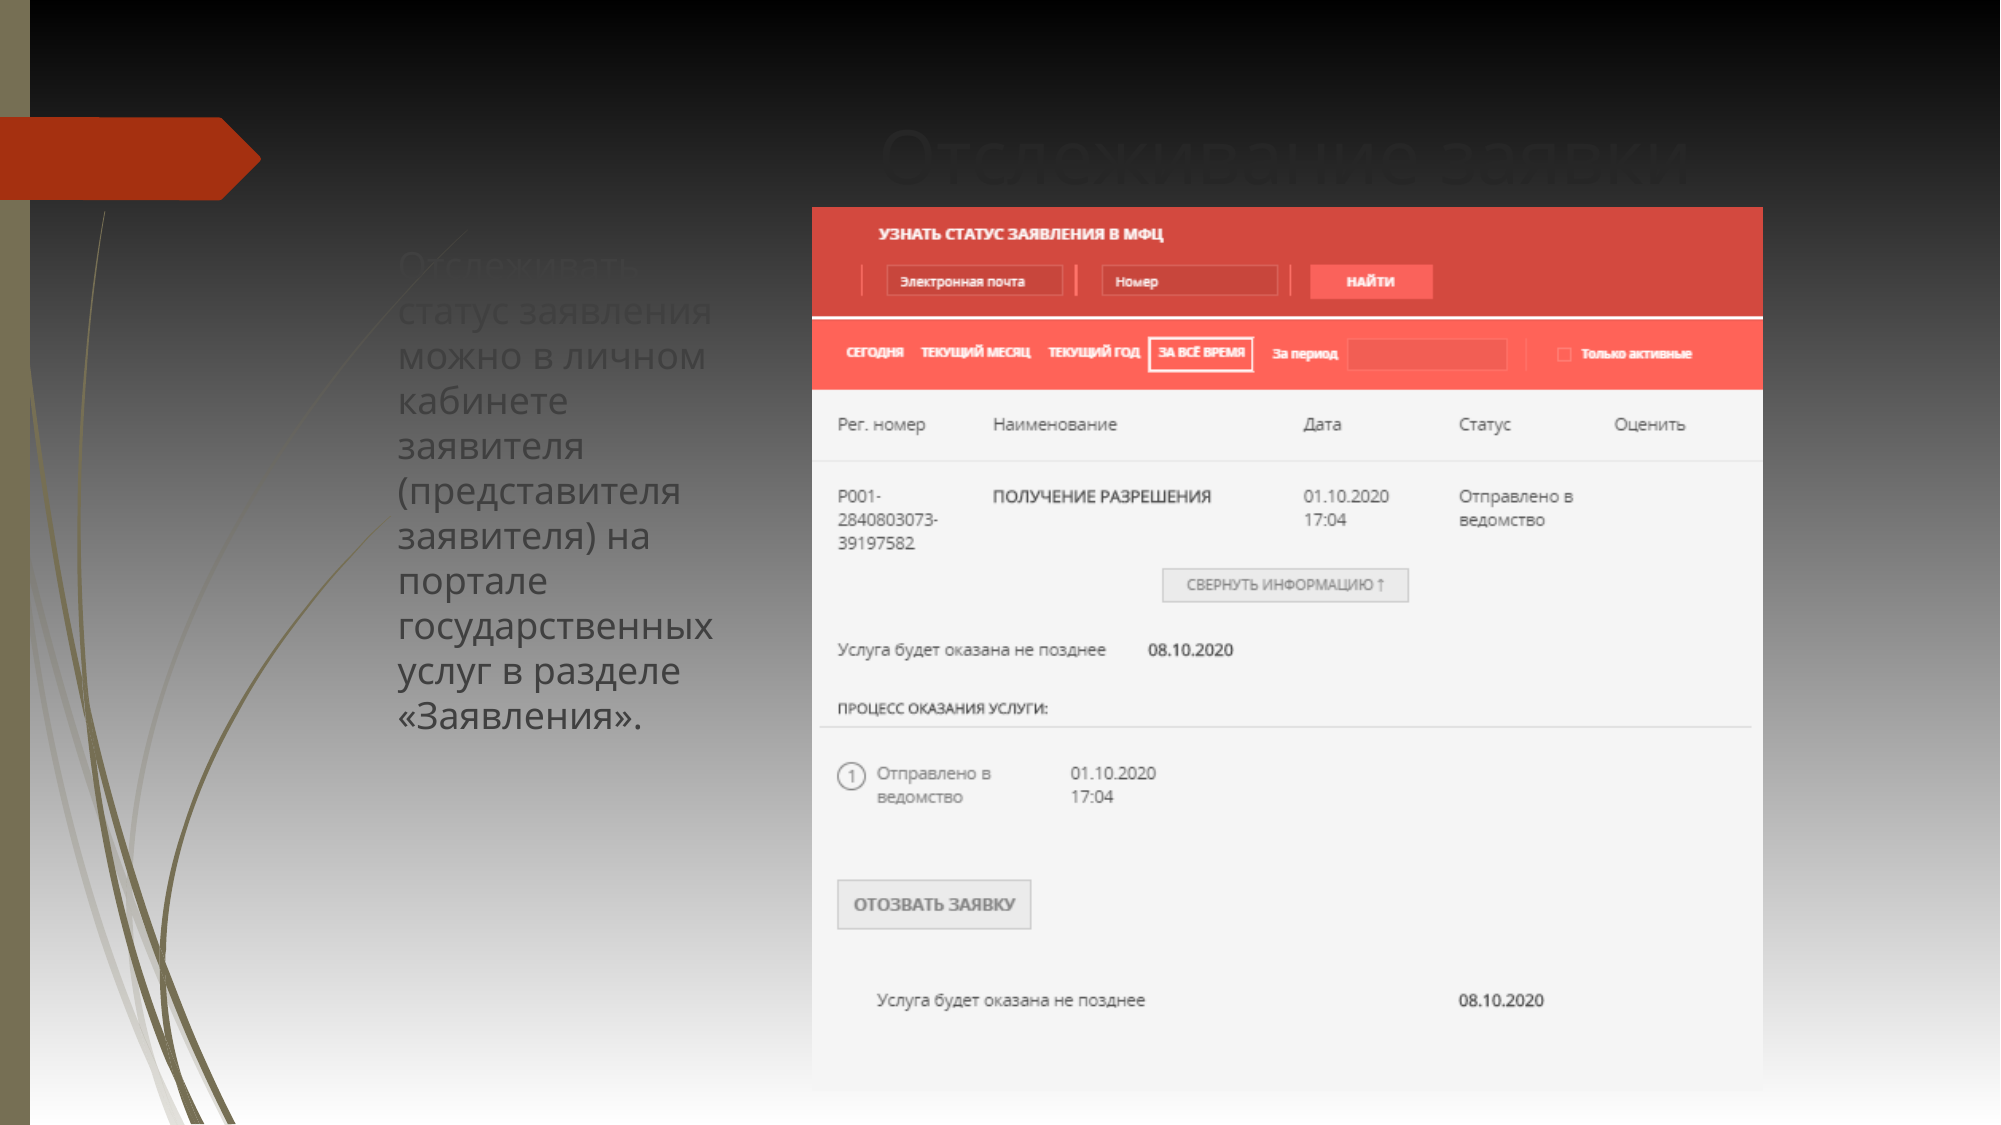

# Отслеживание заявки
Отслеживать статус заявления можно в личном кабинете заявителя (представителя заявителя) на портале государственных услуг в разделе «Заявления».